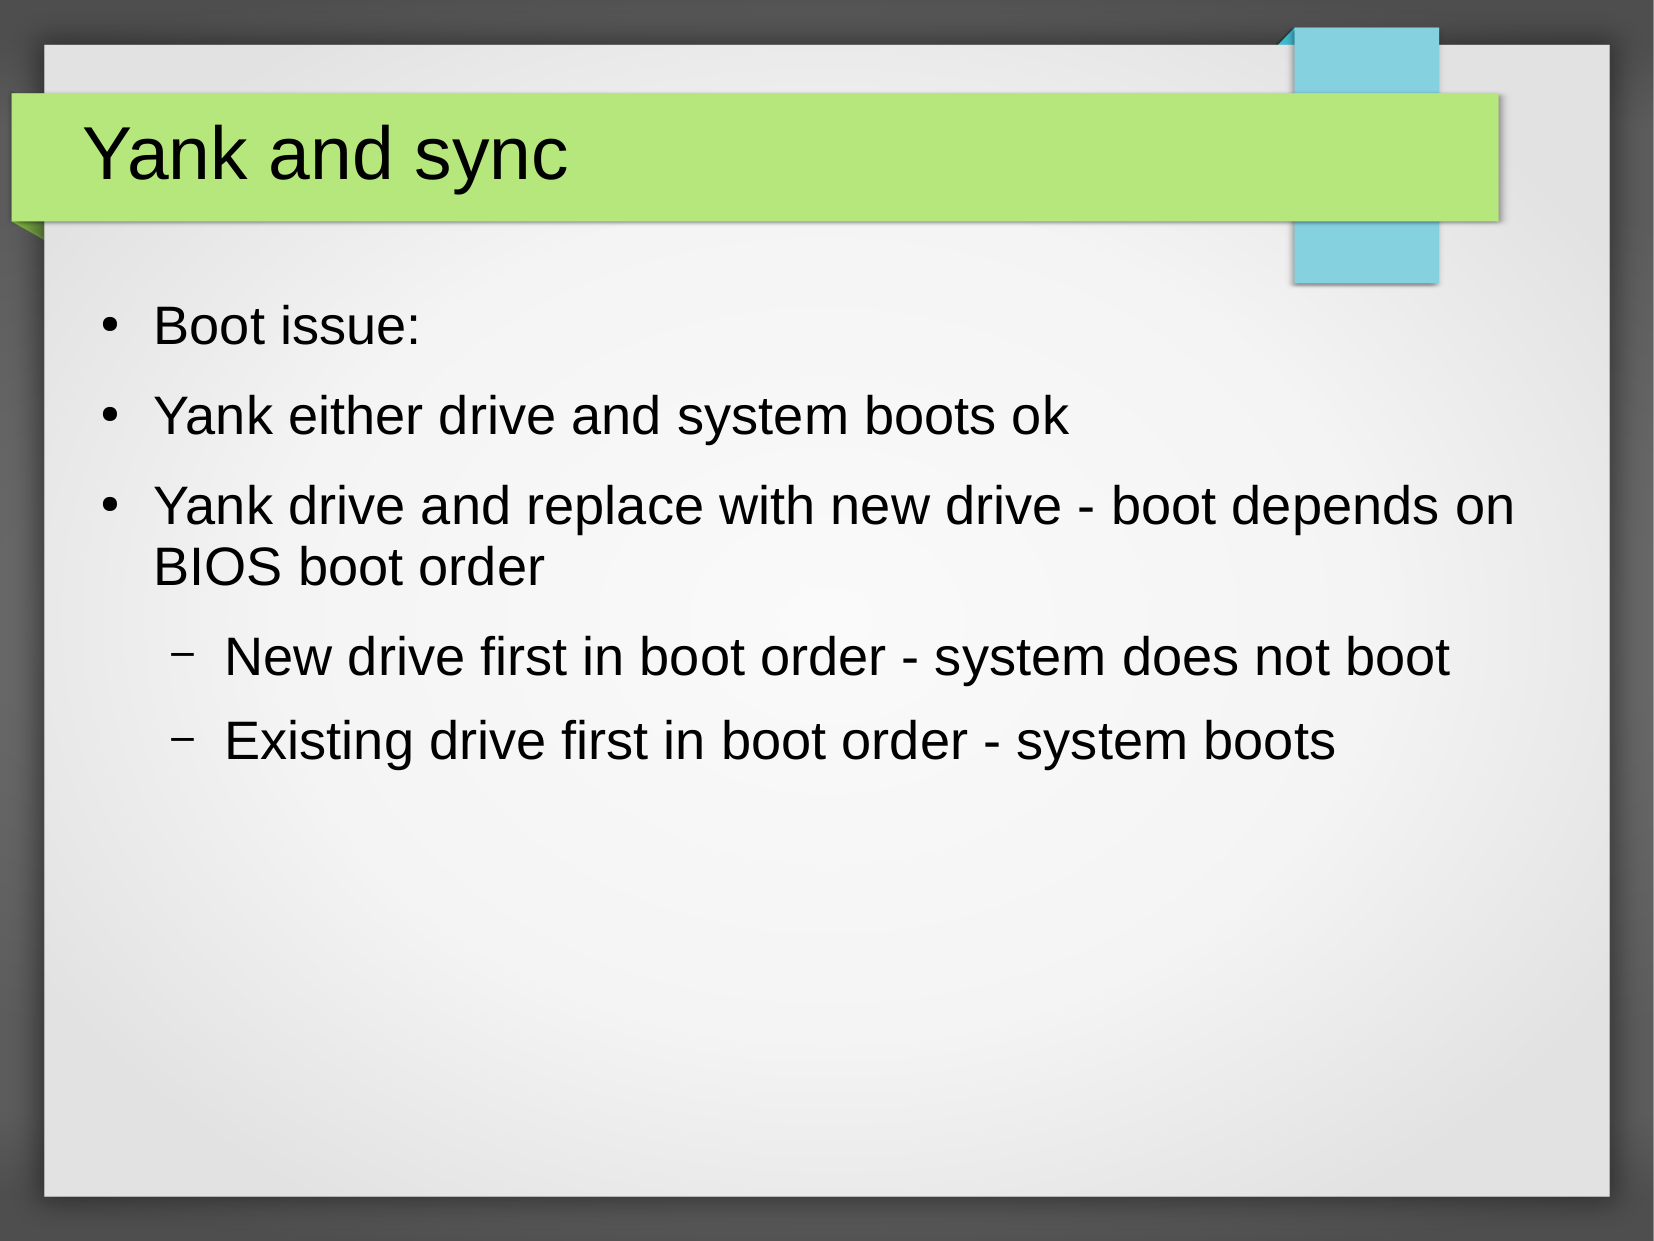

# Yank and sync
Boot issue:
Yank either drive and system boots ok
Yank drive and replace with new drive - boot depends on BIOS boot order
New drive first in boot order - system does not boot
Existing drive first in boot order - system boots